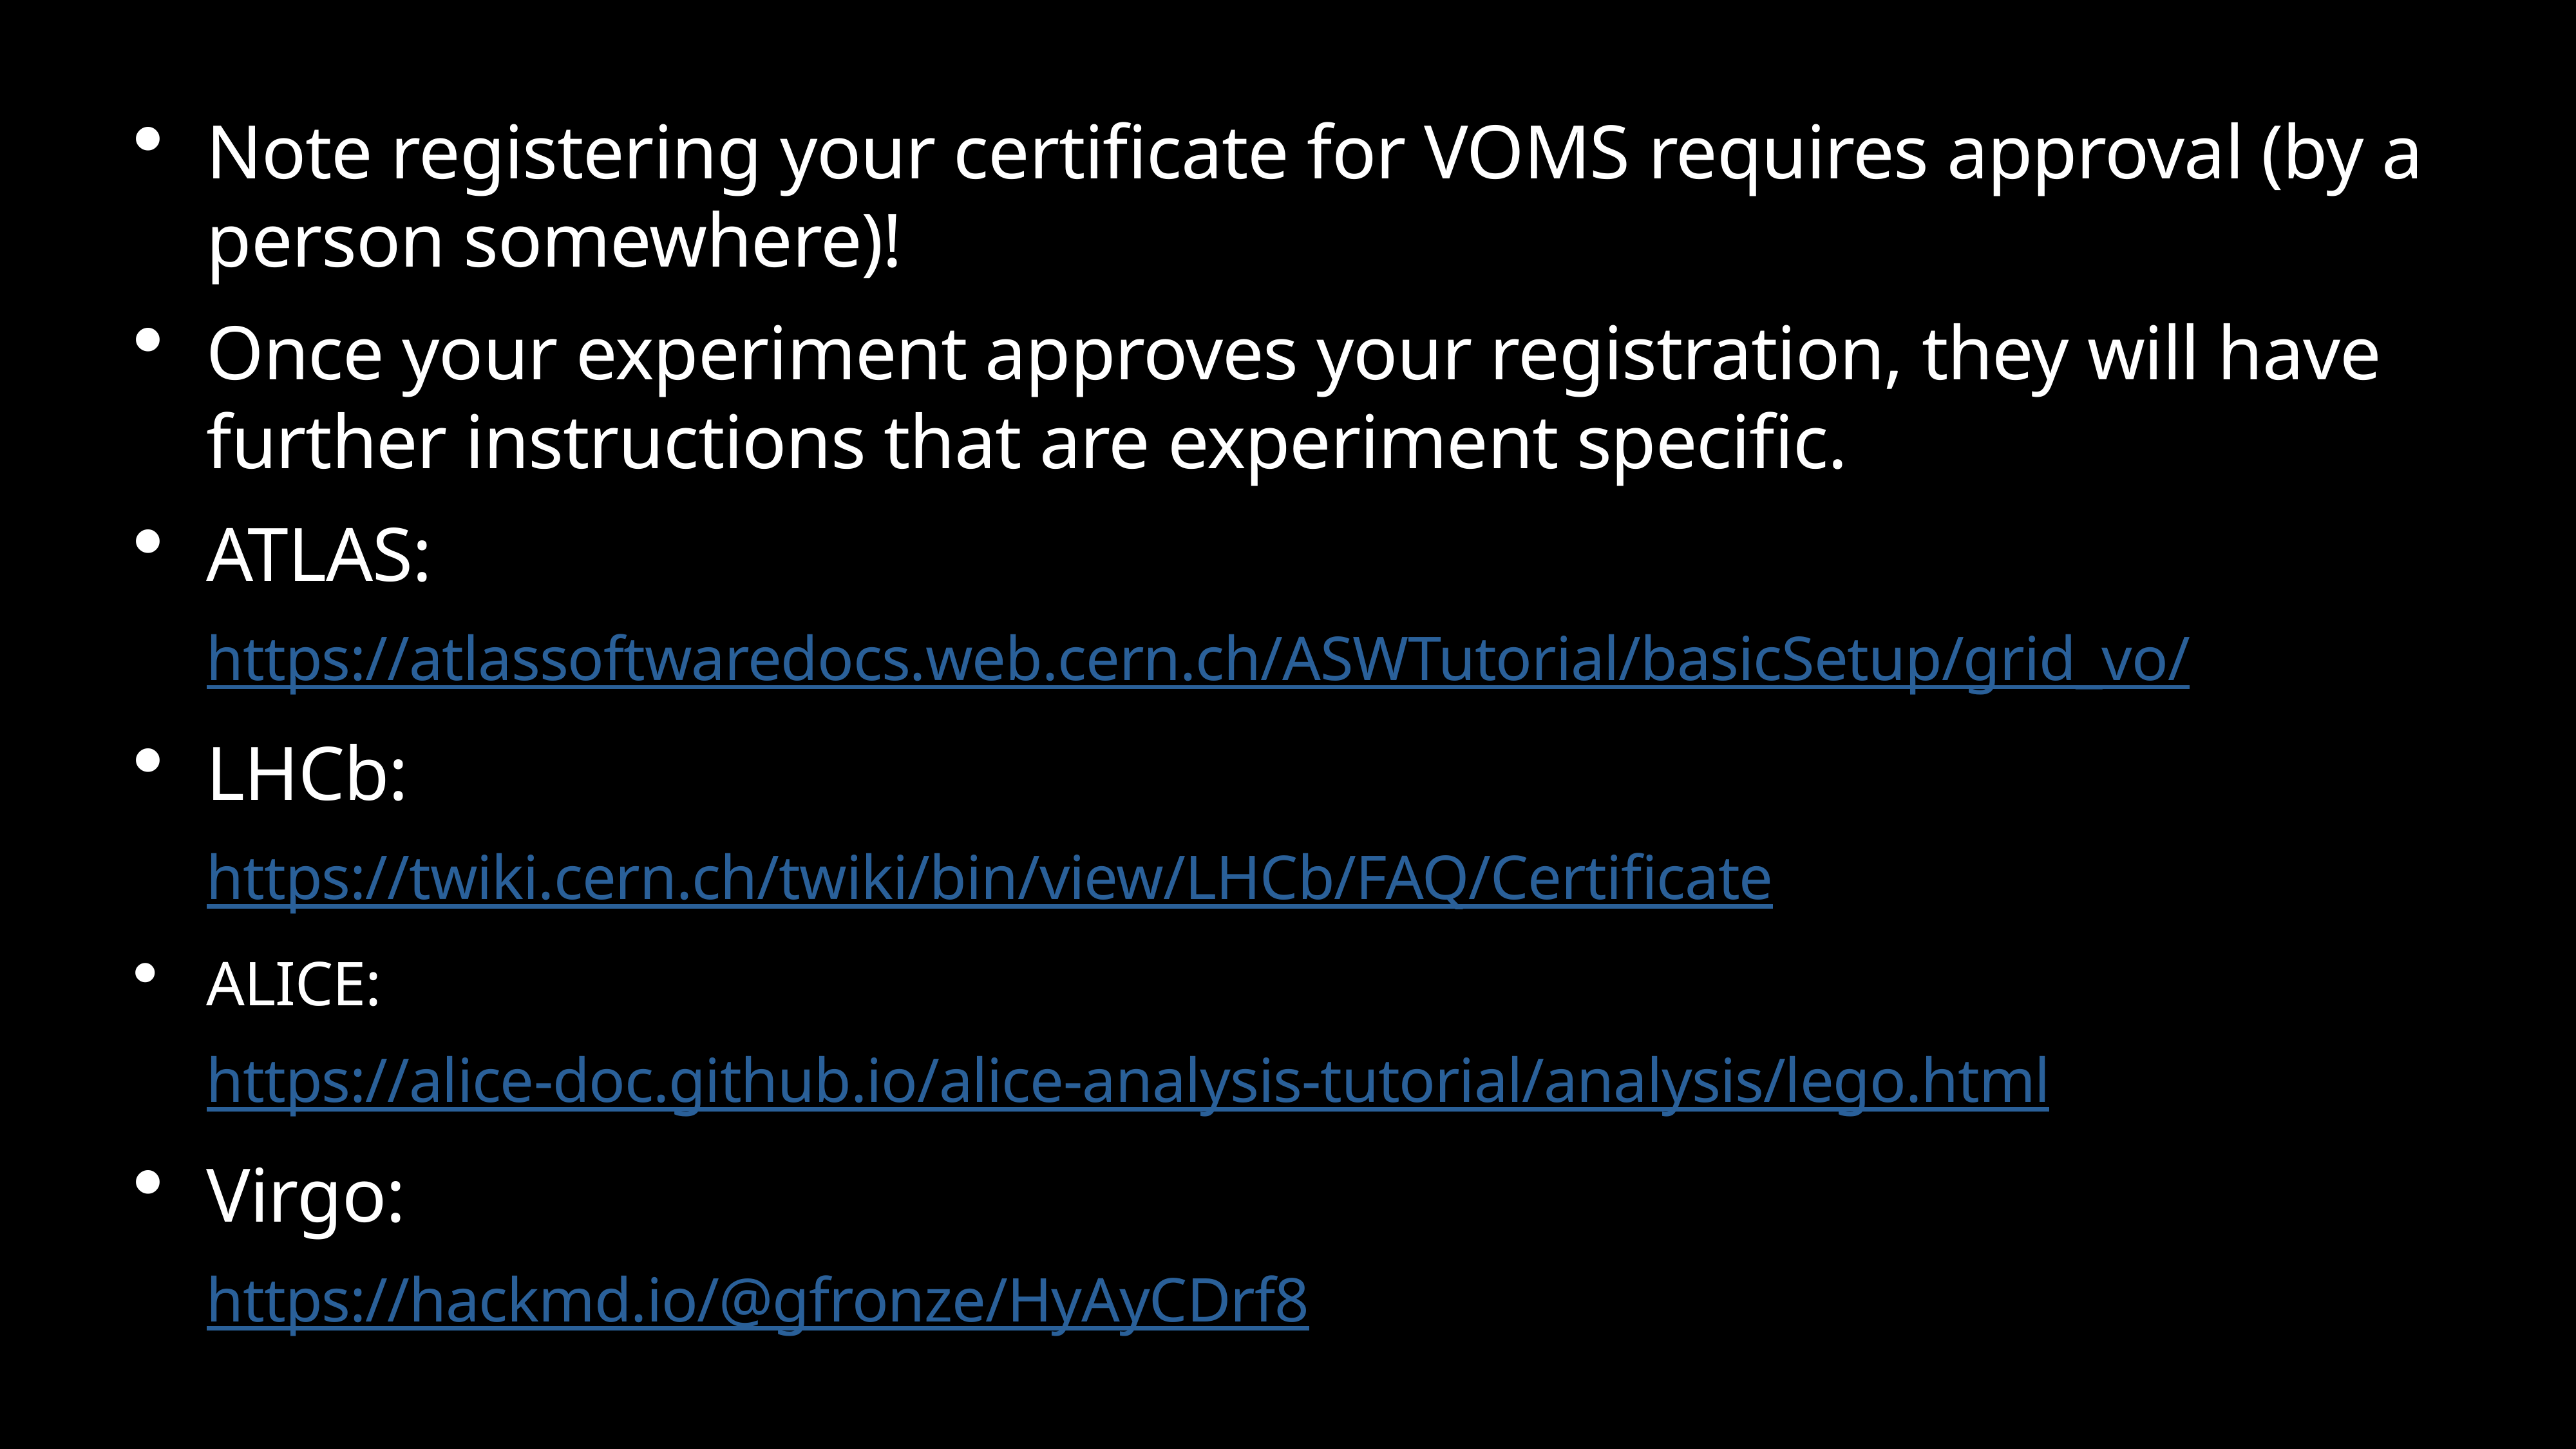

# Note registering your certificate for VOMS requires approval (by a person somewhere)!
Once your experiment approves your registration, they will have further instructions that are experiment specific.
ATLAS:
https://atlassoftwaredocs.web.cern.ch/ASWTutorial/basicSetup/grid_vo/
LHCb:
https://twiki.cern.ch/twiki/bin/view/LHCb/FAQ/Certificate
ALICE:
https://alice-doc.github.io/alice-analysis-tutorial/analysis/lego.html
Virgo:
https://hackmd.io/@gfronze/HyAyCDrf8